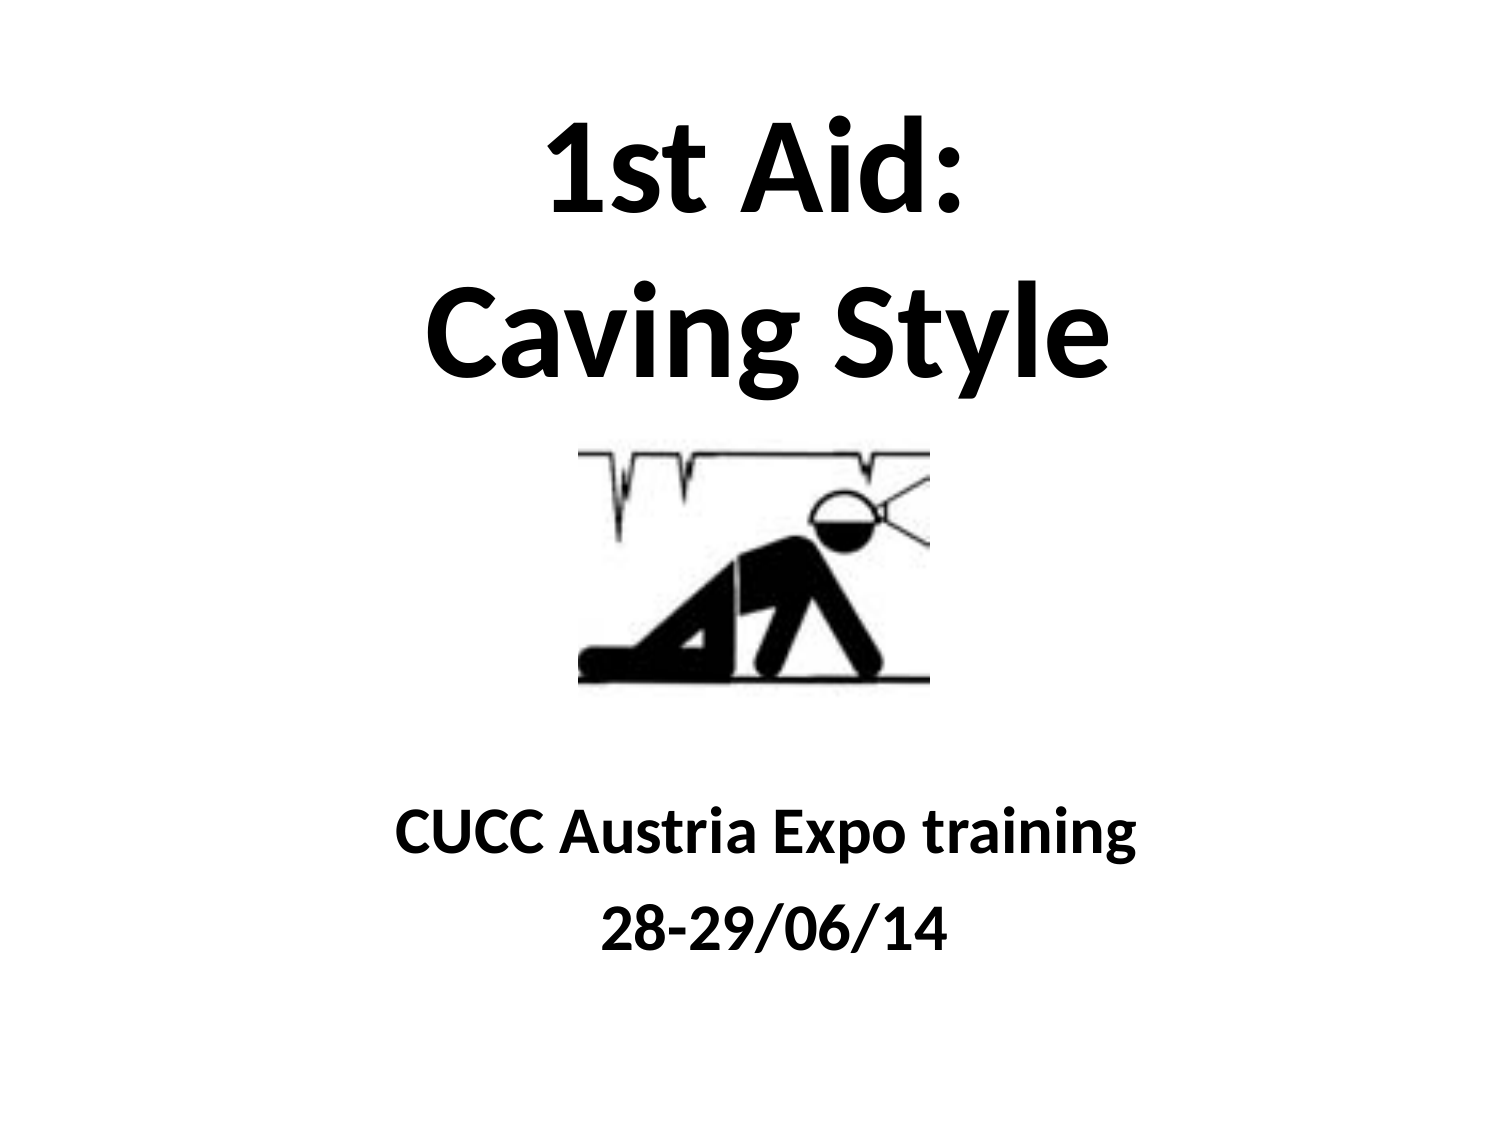

1st Aid:
Caving Style
# Caving Style.
CUCC Austria Expo training
28-29/06/14